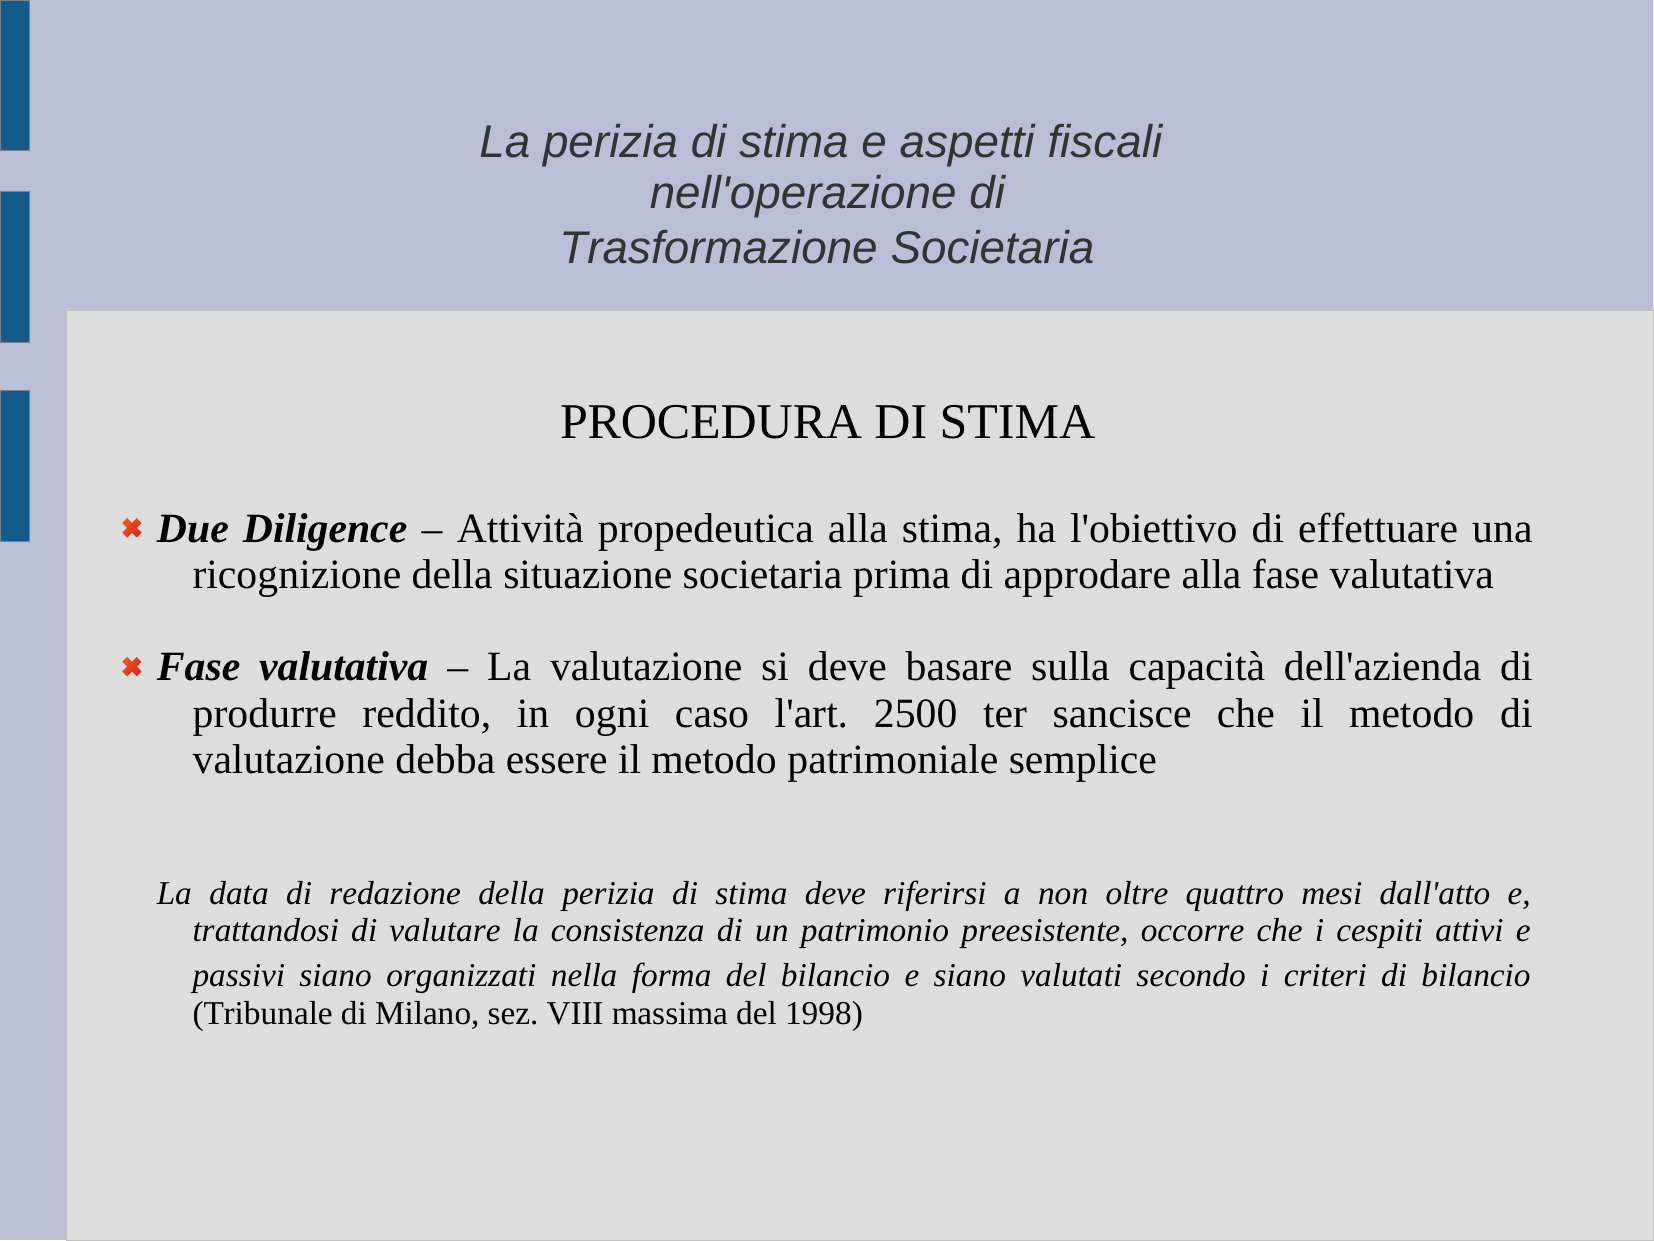

# La perizia di stima e aspetti fiscali nell'operazione di Trasformazione Societaria
PROCEDURA DI STIMA
Due Diligence – Attività propedeutica alla stima, ha l'obiettivo di effettuare una ricognizione della situazione societaria prima di approdare alla fase valutativa
Fase valutativa – La valutazione si deve basare sulla capacità dell'azienda di produrre reddito, in ogni caso l'art. 2500 ter sancisce che il metodo di valutazione debba essere il metodo patrimoniale semplice
La data di redazione della perizia di stima deve riferirsi a non oltre quattro mesi dall'atto e, trattandosi di valutare la consistenza di un patrimonio preesistente, occorre che i cespiti attivi e passivi siano organizzati nella forma del bilancio e siano valutati secondo i criteri di bilancio (Tribunale di Milano, sez. VIII massima del 1998)